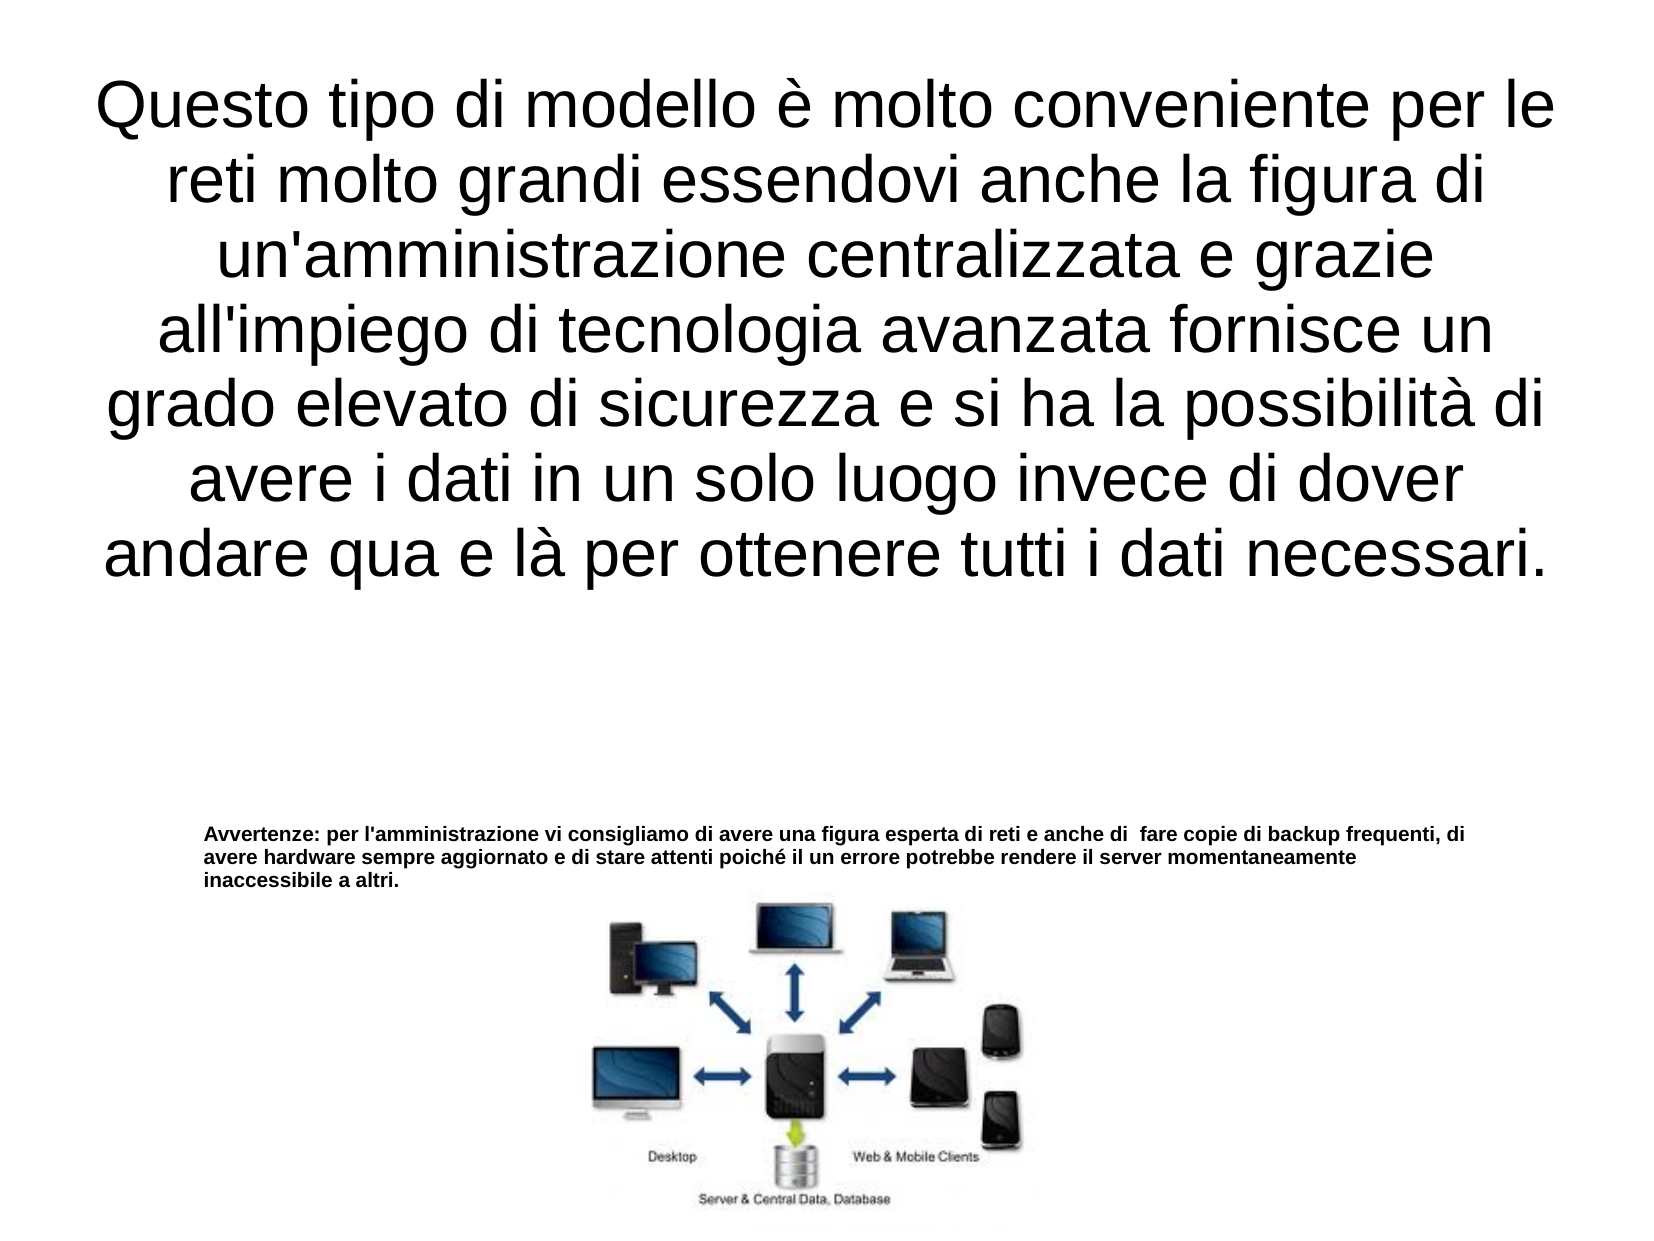

# Questo tipo di modello è molto conveniente per le reti molto grandi essendovi anche la figura di un'amministrazione centralizzata e grazie all'impiego di tecnologia avanzata fornisce un grado elevato di sicurezza e si ha la possibilità di avere i dati in un solo luogo invece di dover andare qua e là per ottenere tutti i dati necessari.
Avvertenze: per l'amministrazione vi consigliamo di avere una figura esperta di reti e anche di fare copie di backup frequenti, di avere hardware sempre aggiornato e di stare attenti poiché il un errore potrebbe rendere il server momentaneamente inaccessibile a altri.